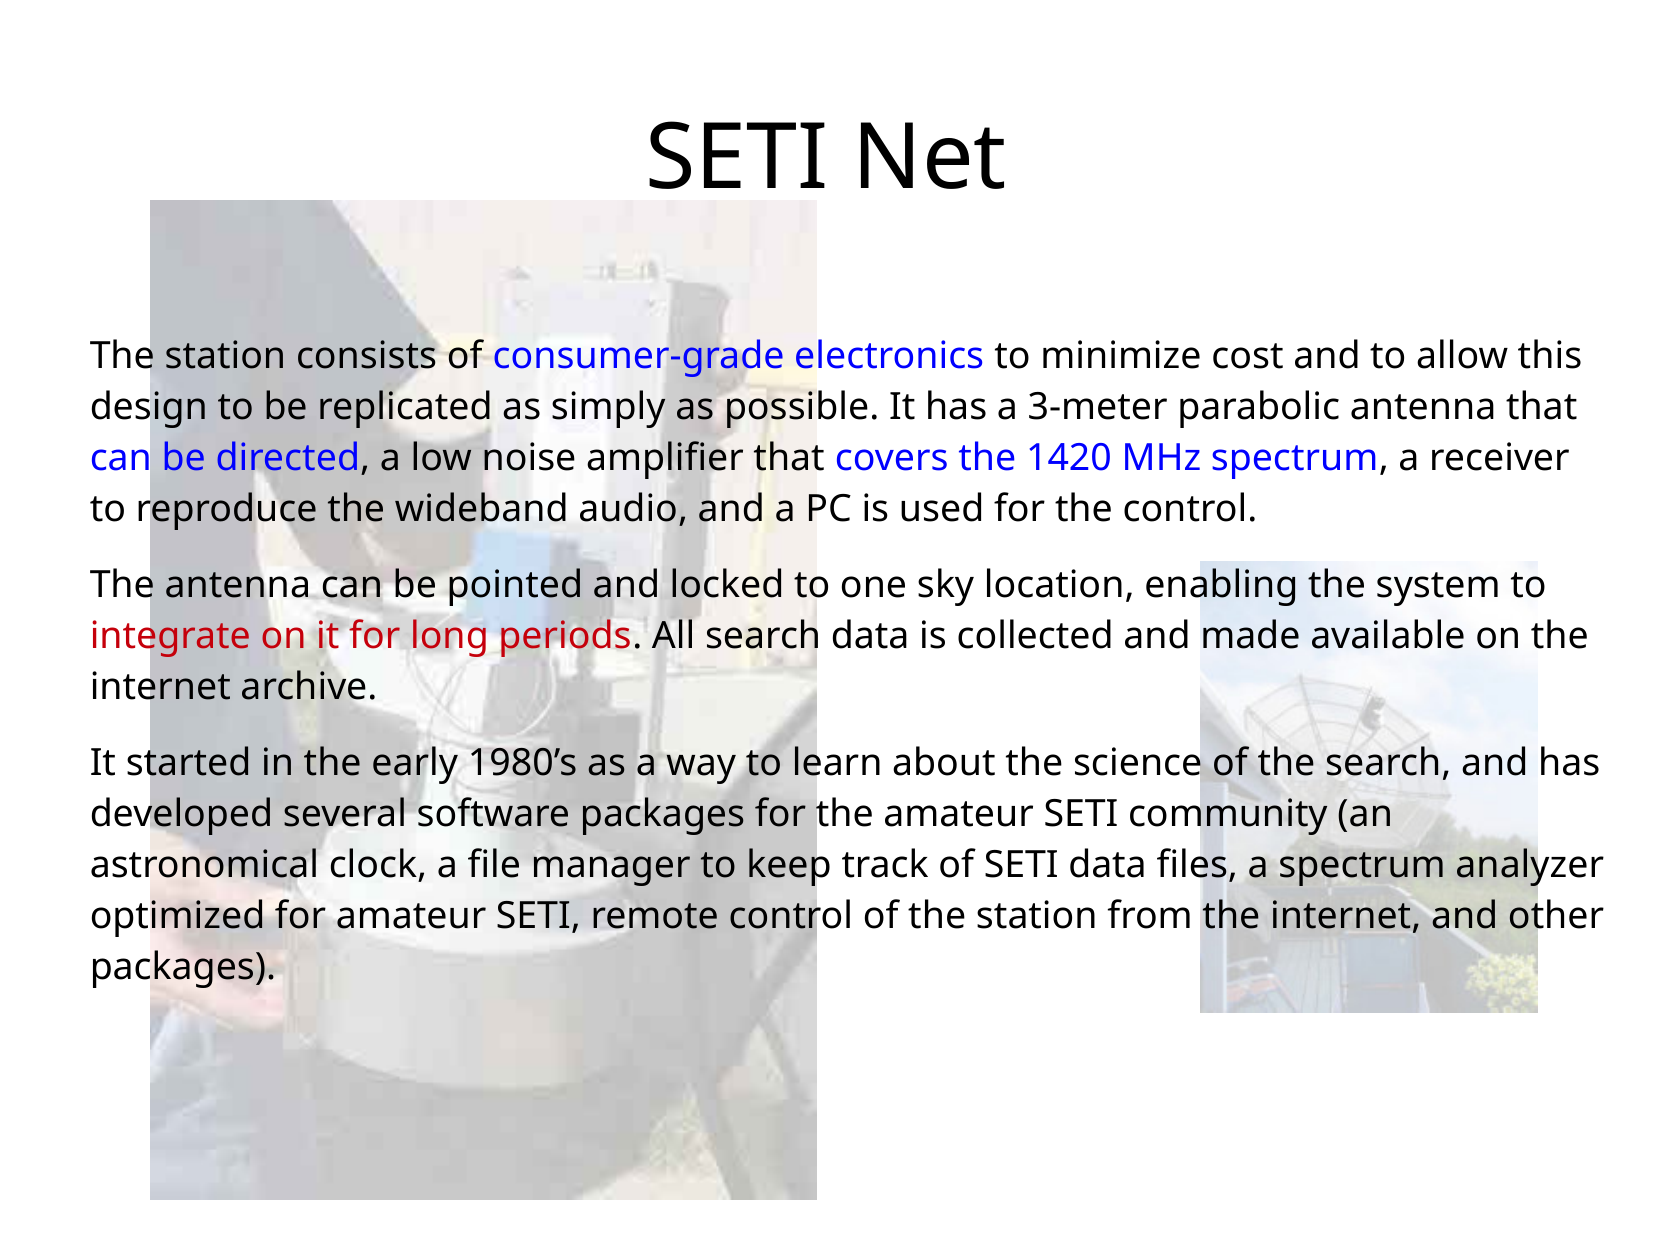

# SETI Net
The station consists of consumer-grade electronics to minimize cost and to allow this design to be replicated as simply as possible. It has a 3-meter parabolic antenna that can be directed, a low noise amplifier that covers the 1420 MHz spectrum, a receiver to reproduce the wideband audio, and a PC is used for the control.
The antenna can be pointed and locked to one sky location, enabling the system to integrate on it for long periods. All search data is collected and made available on the internet archive.
It started in the early 1980’s as a way to learn about the science of the search, and has developed several software packages for the amateur SETI community (an astronomical clock, a file manager to keep track of SETI data files, a spectrum analyzer optimized for amateur SETI, remote control of the station from the internet, and other packages).